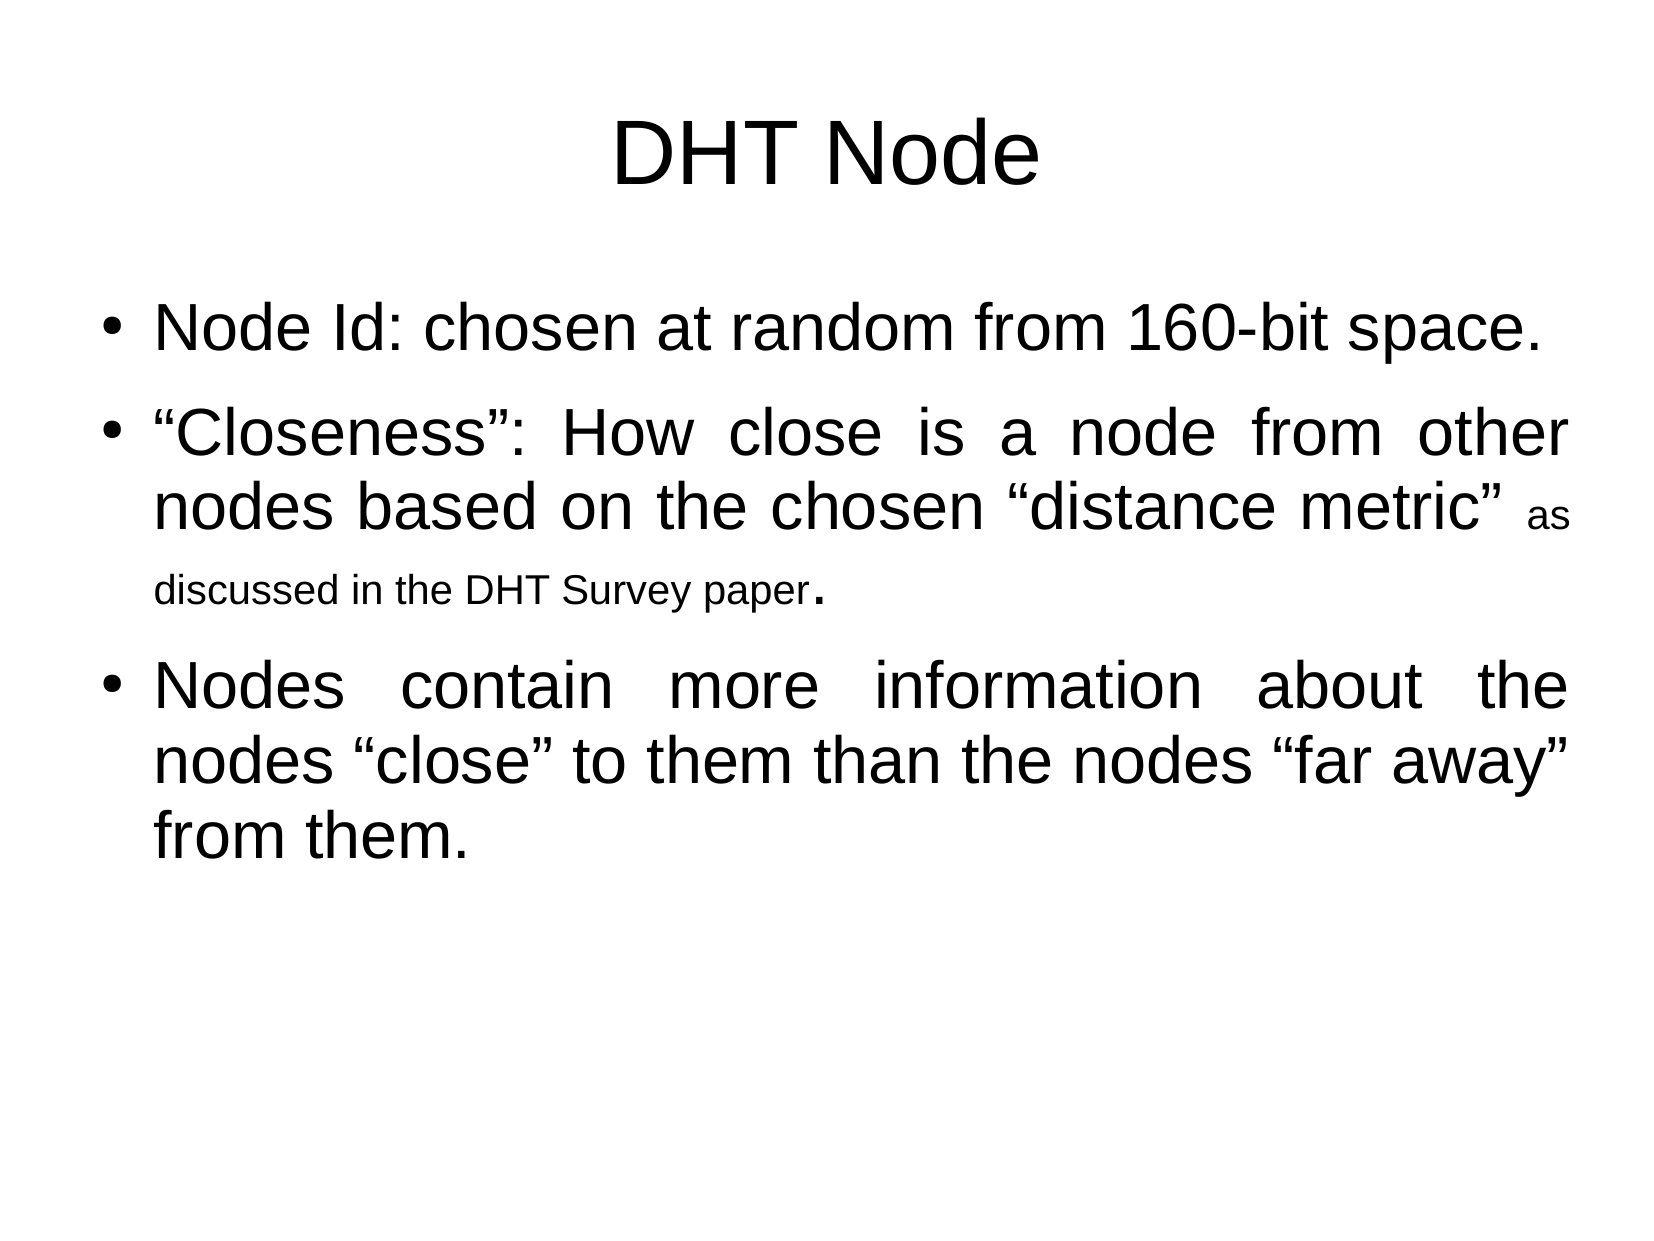

# DHT Node
Node Id: chosen at random from 160-bit space.
“Closeness”: How close is a node from other nodes based on the chosen “distance metric” as discussed in the DHT Survey paper.
Nodes contain more information about the nodes “close” to them than the nodes “far away” from them.